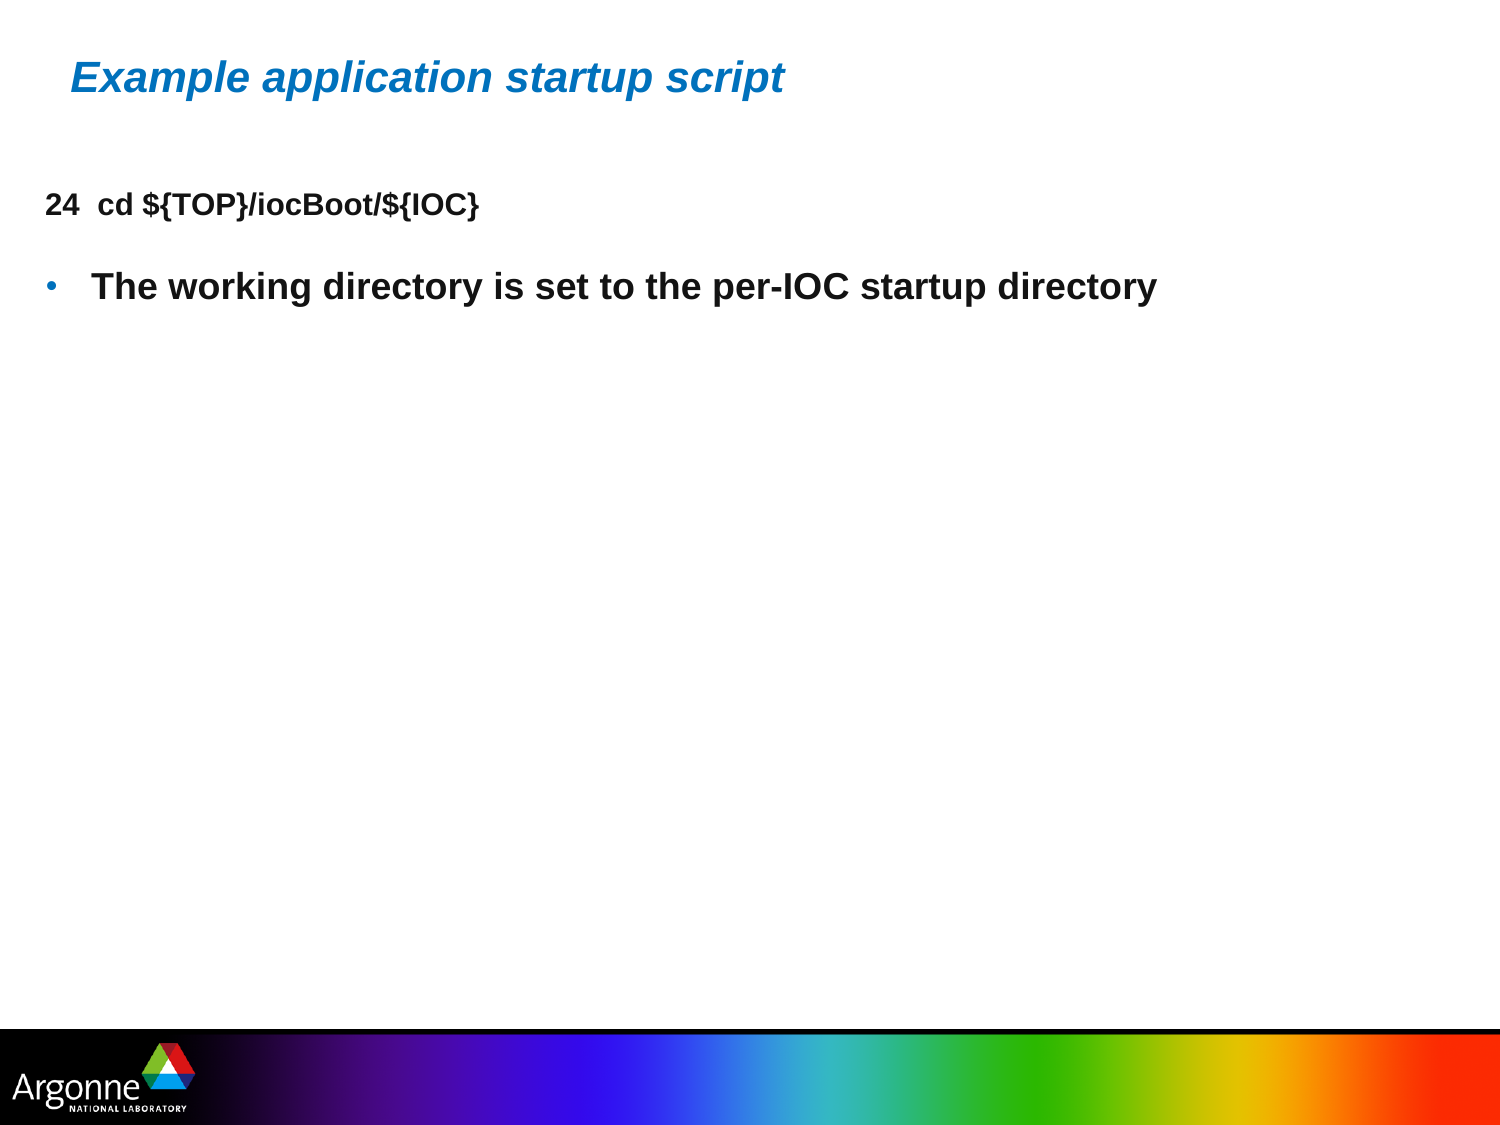

# Example application startup script
24 cd ${TOP}/iocBoot/${IOC}
The working directory is set to the per-IOC startup directory